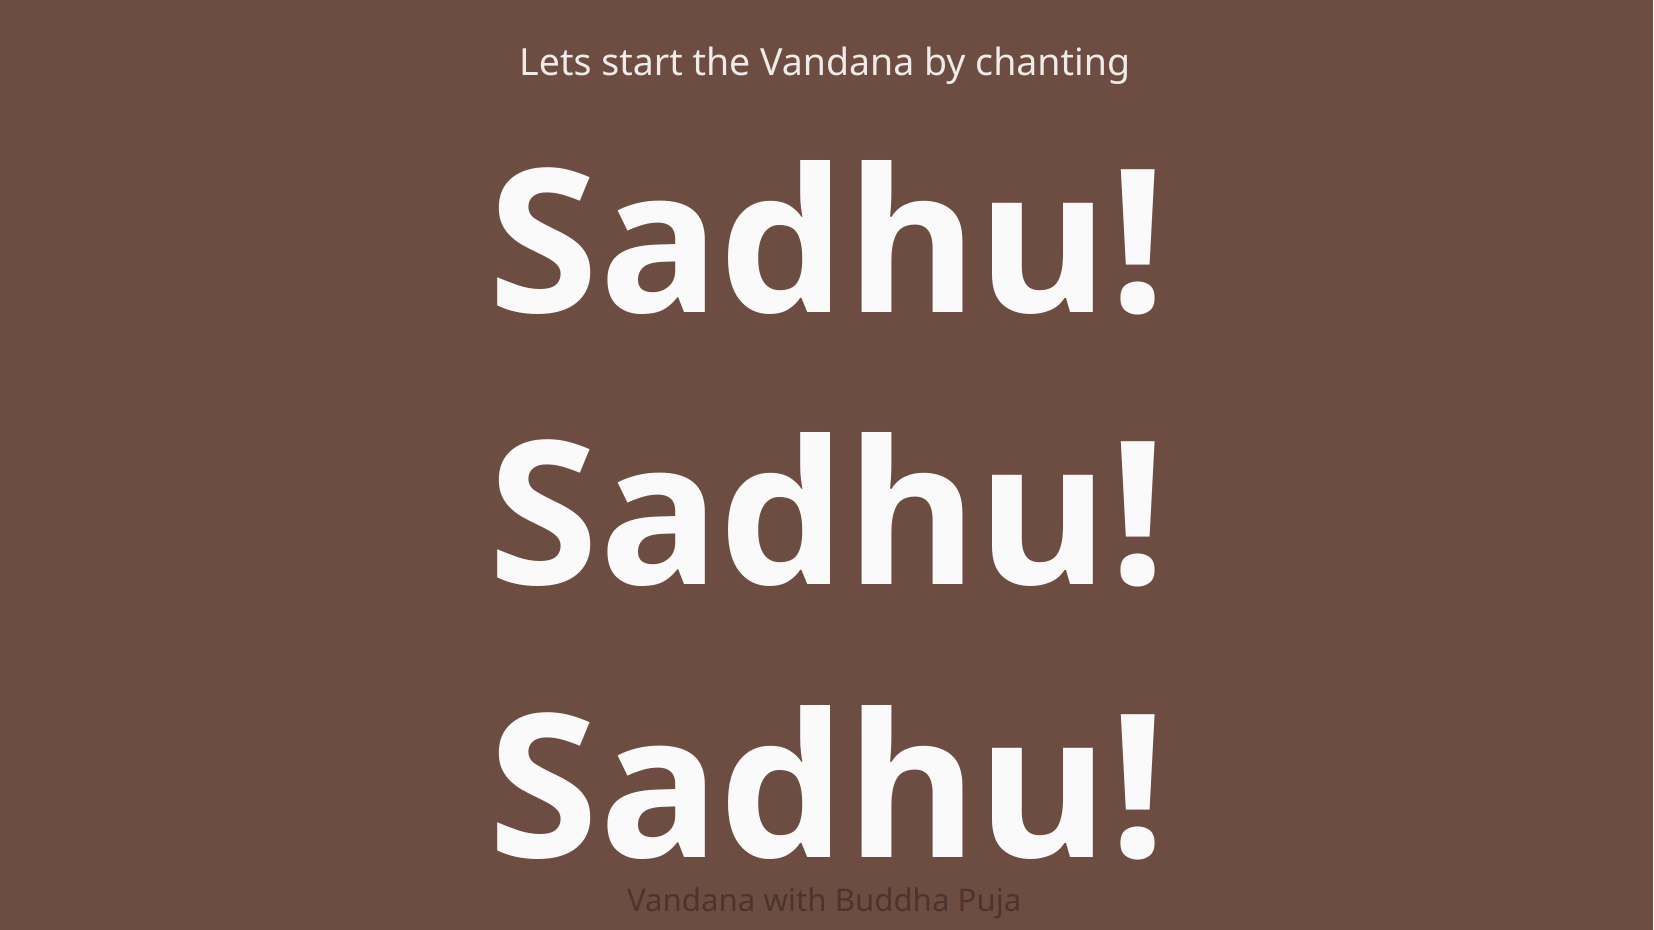

Lets start the Vandana by chanting
# Sadhu!
Sadhu!
Sadhu!
Vandana with Buddha Puja